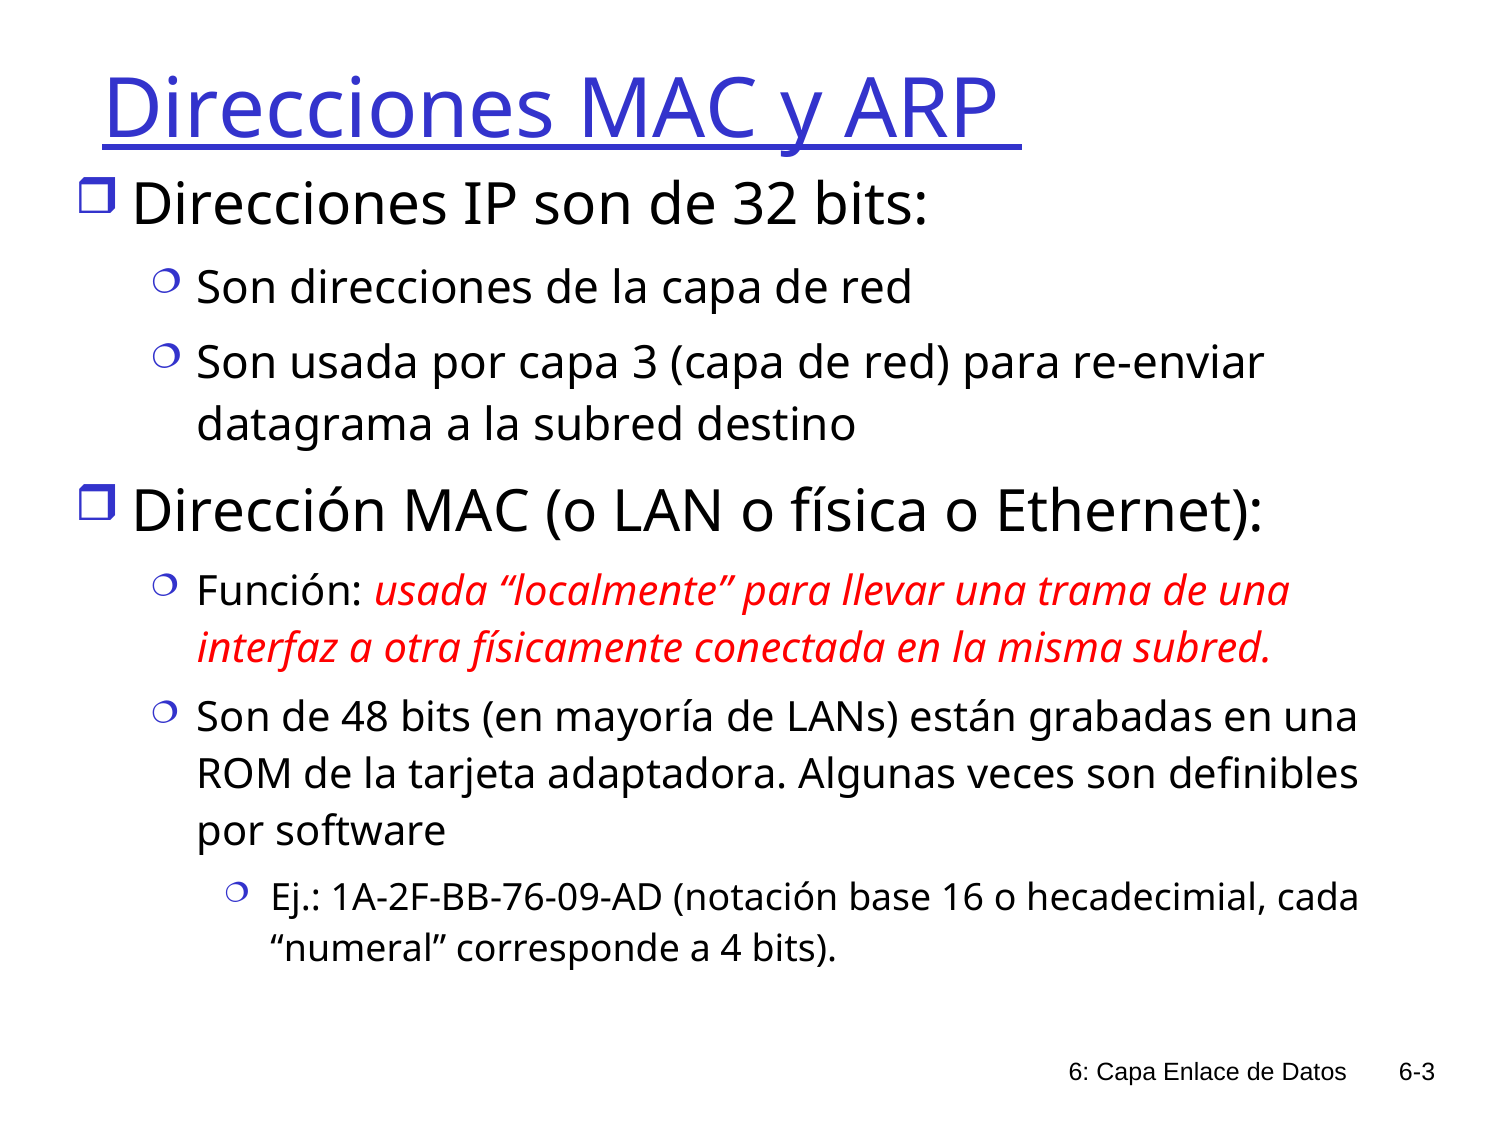

# Direcciones MAC y ARP
Direcciones IP son de 32 bits:
Son direcciones de la capa de red
Son usada por capa 3 (capa de red) para re-enviar datagrama a la subred destino
Dirección MAC (o LAN o física o Ethernet):
Función: usada “localmente” para llevar una trama de una interfaz a otra físicamente conectada en la misma subred.
Son de 48 bits (en mayoría de LANs) están grabadas en una ROM de la tarjeta adaptadora. Algunas veces son definibles por software
Ej.: 1A-2F-BB-76-09-AD (notación base 16 o hecadecimial, cada “numeral” corresponde a 4 bits).
3